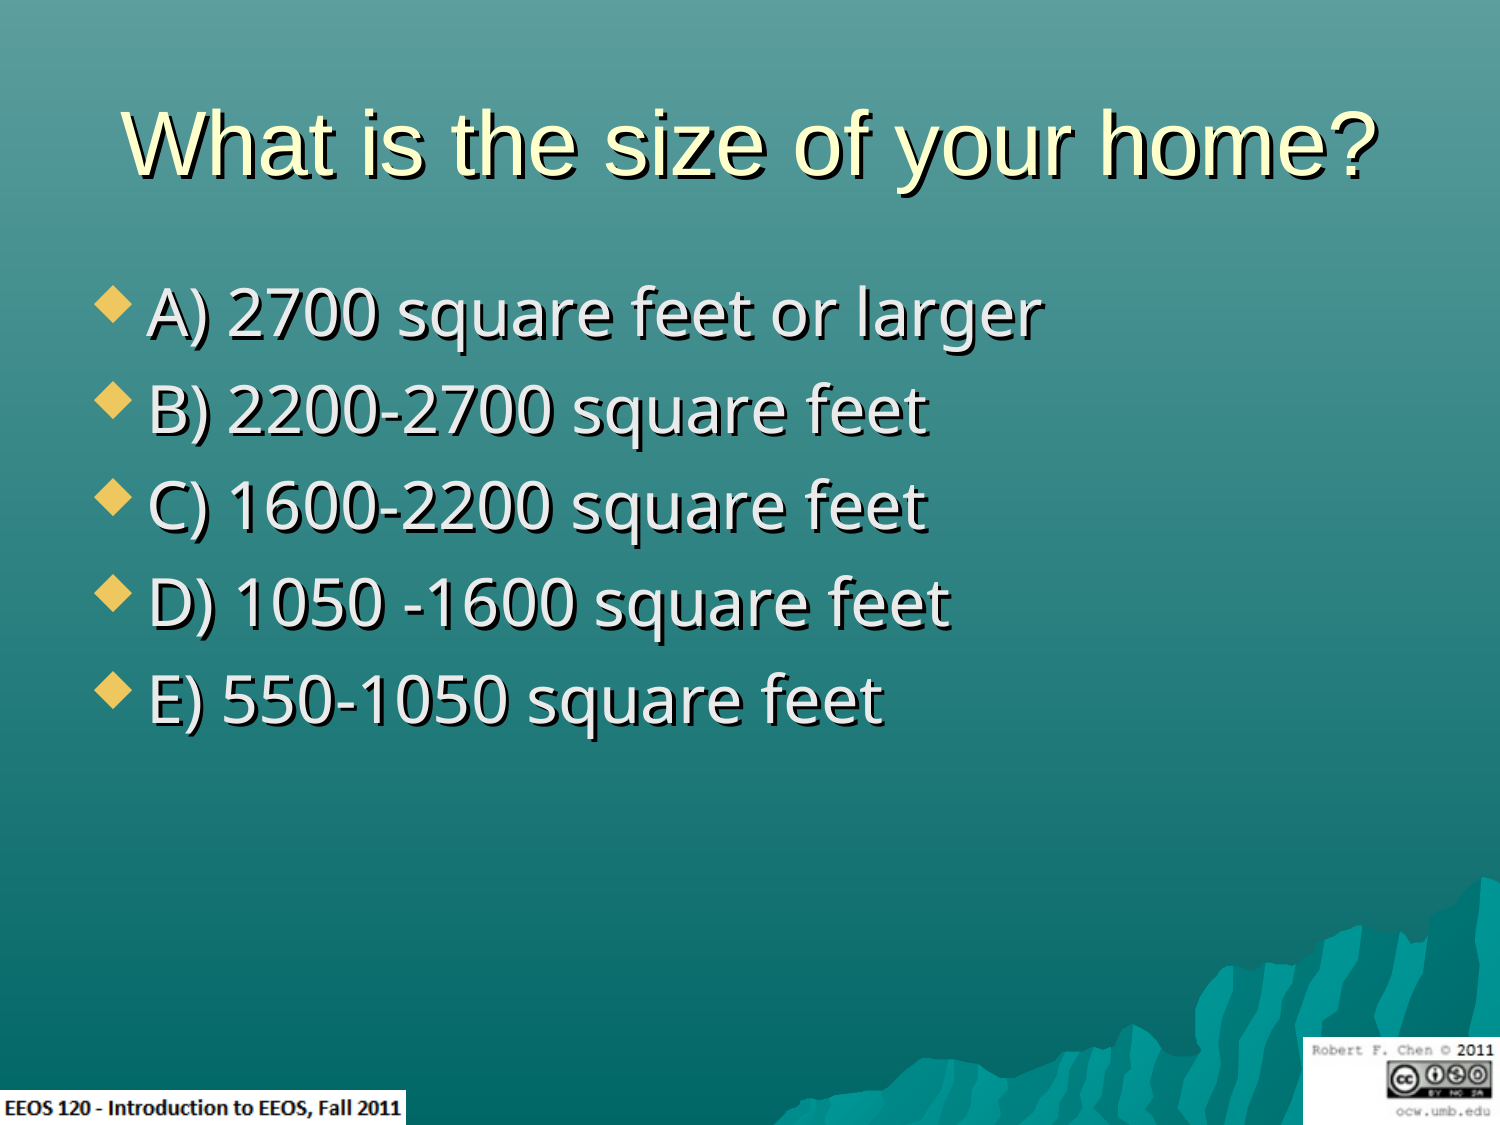

# What is the size of your home?
A) 2700 square feet or larger
B) 2200-2700 square feet
C) 1600-2200 square feet
D) 1050 -1600 square feet
E) 550-1050 square feet